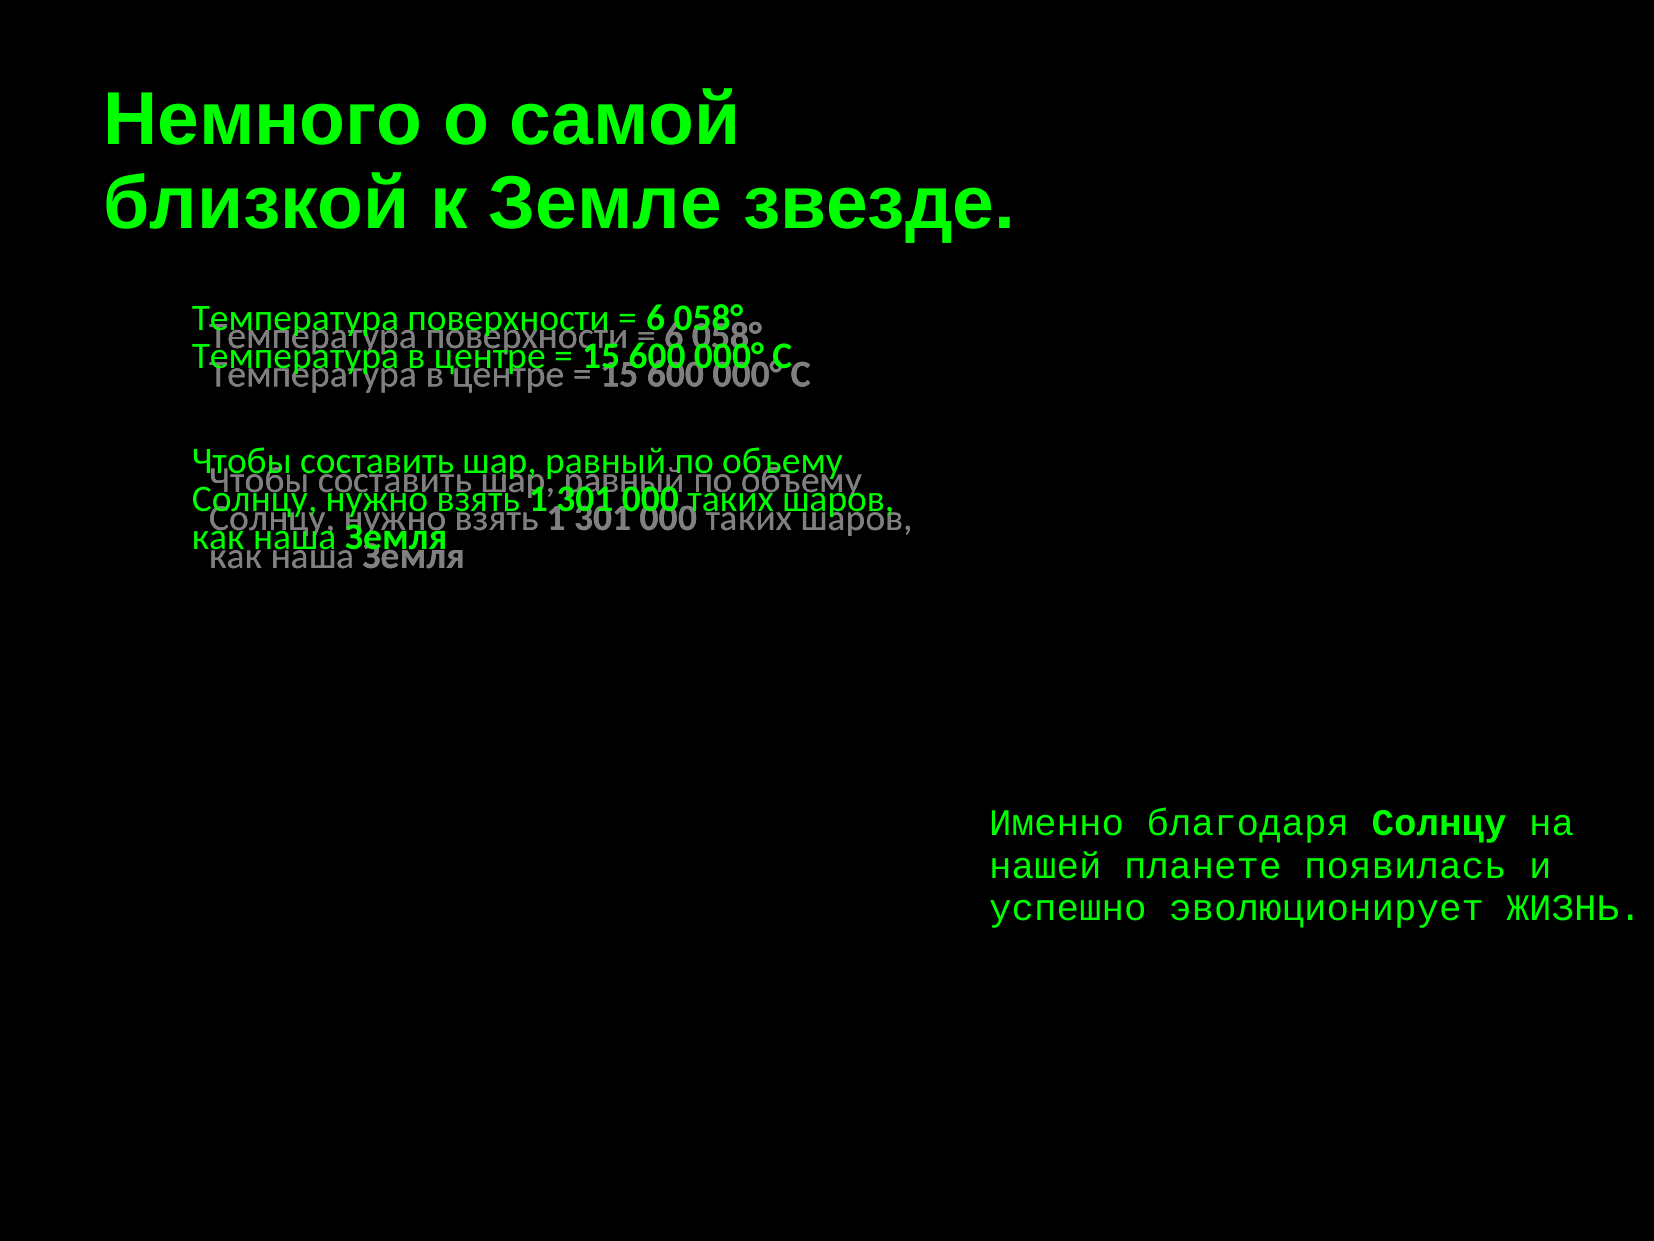

Немного о самой близкой к Земле звезде.
Температура поверхности = 6 058°
Температура в центре = 15 600 000° С
Чтобы составить шар, равный по объему Солнцу, нужно взять 1 301 000 таких шаров, как наша Земля
Именно благодаря Солнцу на нашей планете появилась и успешно эволюционирует ЖИЗНЬ.